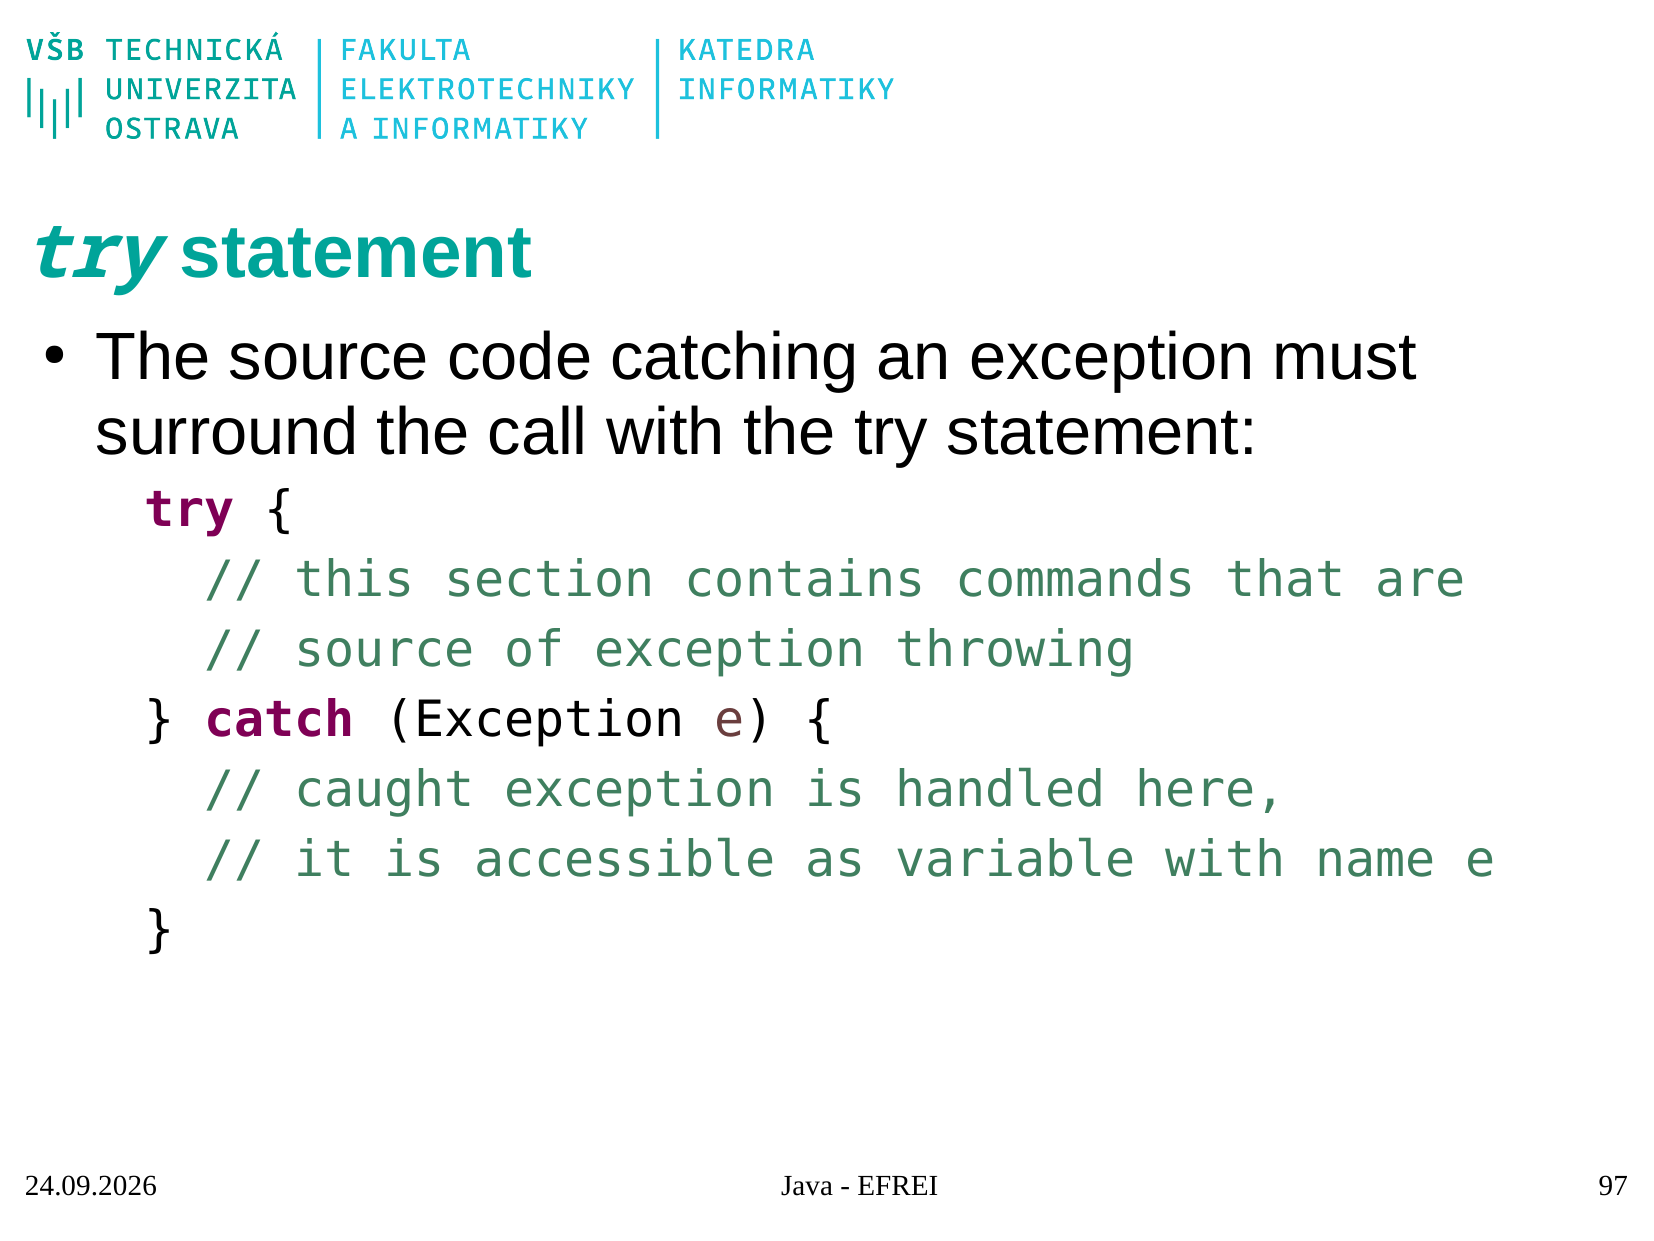

# try statement
The source code catching an exception must surround the call with the try statement:
 try {
 // this section contains commands that are
 // source of exception throwing
 } catch (Exception e) {
 // caught exception is handled here,
 // it is accessible as variable with name e
 }
Java - EFREI
97